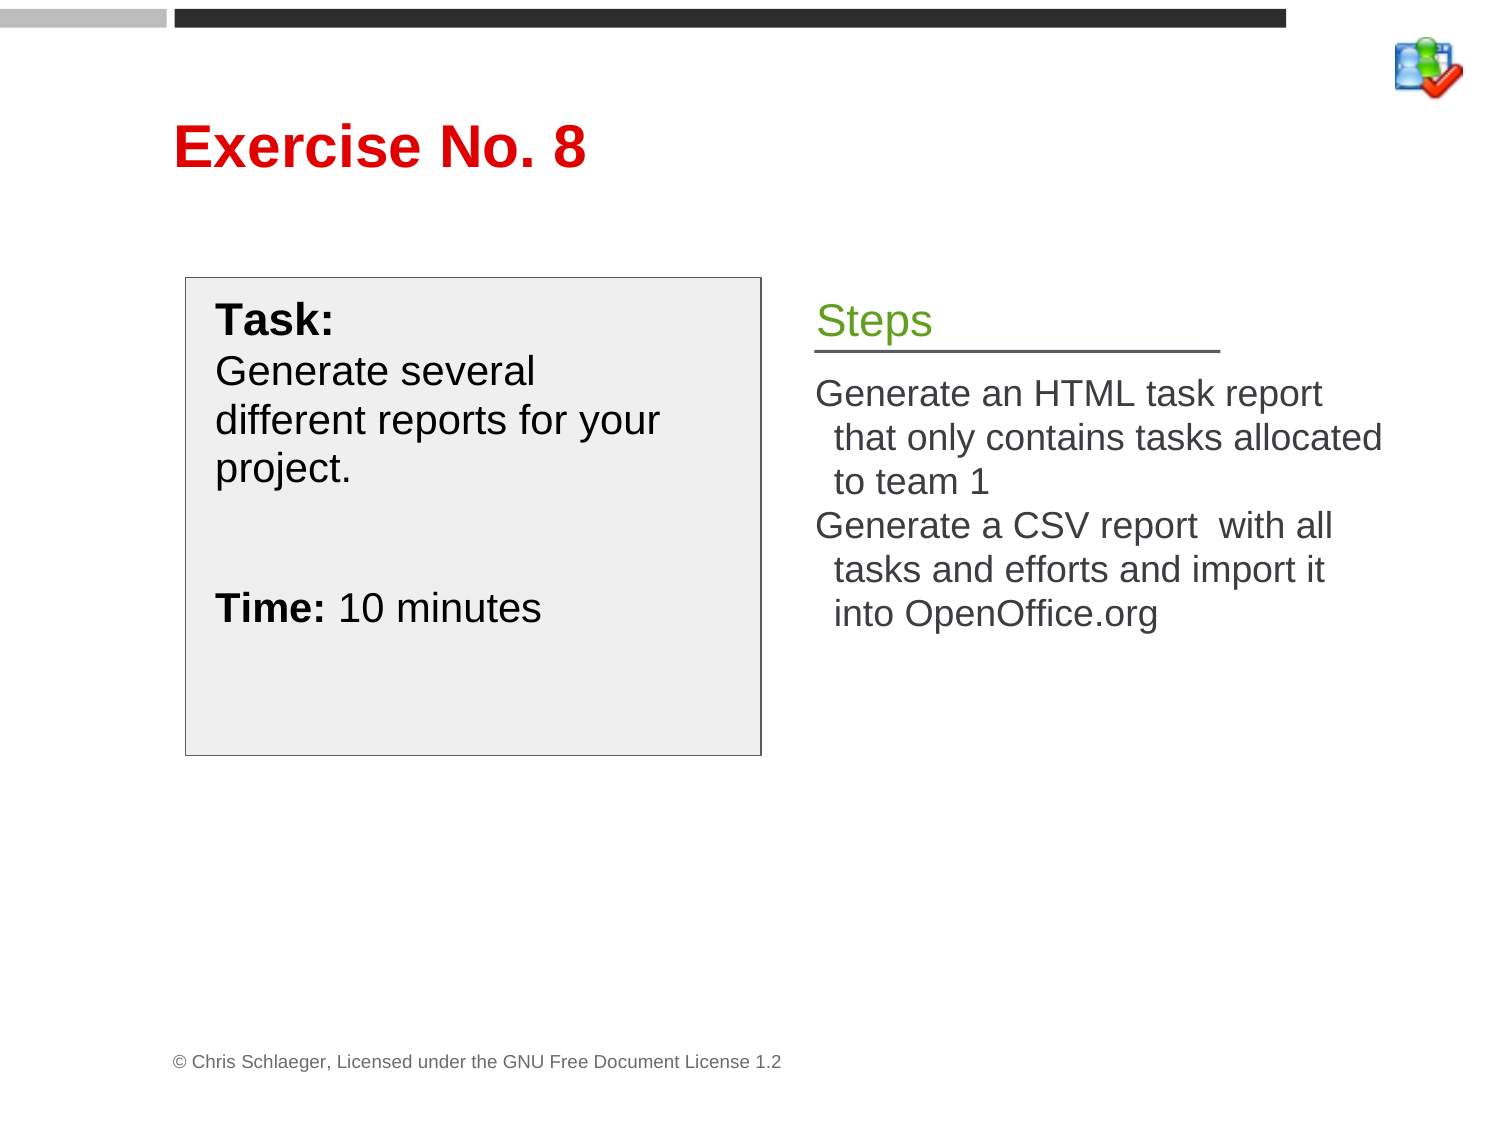

# Exercise No. 8
Task:
Generate several different reports for your project.
Time: 10 minutes
Steps
Generate an HTML task report that only contains tasks allocated to team 1
Generate a CSV report with all tasks and efforts and import it into OpenOffice.org